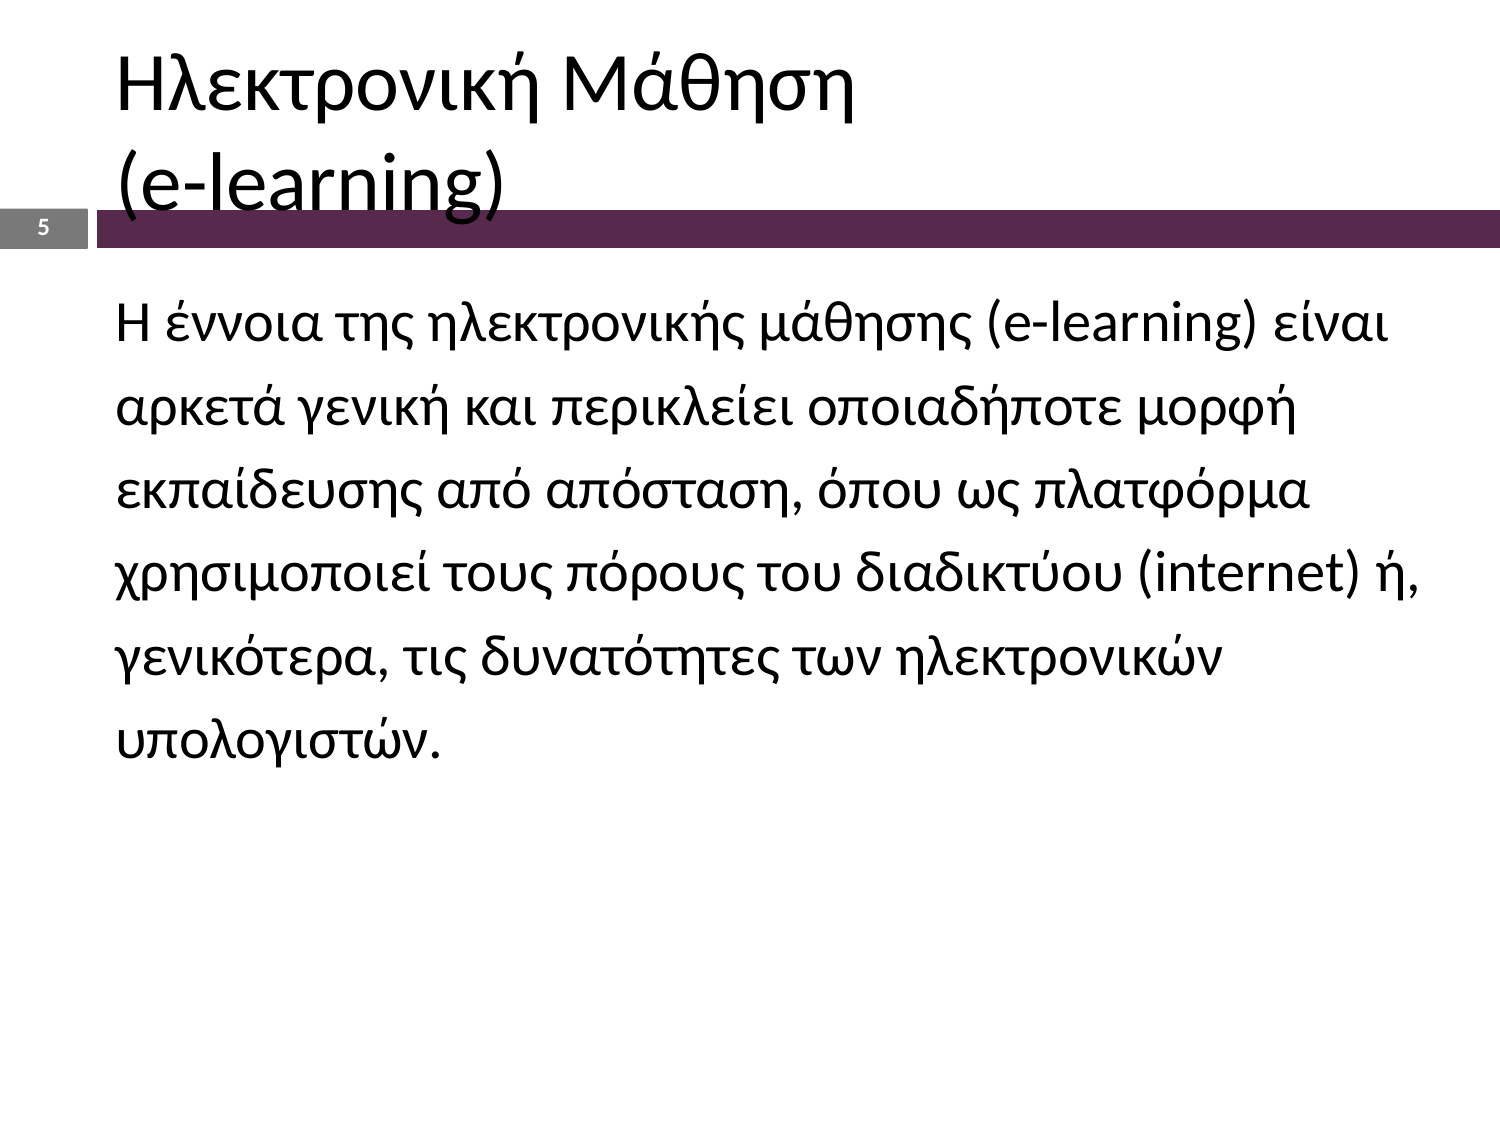

# Ηλεκτρονική Μάθηση (e-learning)
3
Η έννοια της ηλεκτρονικής μάθησης (e-learning) είναι αρκετά γενική και περικλείει οποιαδήποτε μορφή εκπαίδευσης από απόσταση, όπου ως πλατφόρμα χρησιμοποιεί τους πόρους του διαδικτύου (internet) ή, γενικότερα, τις δυνατότητες των ηλεκτρονικών υπολογιστών.